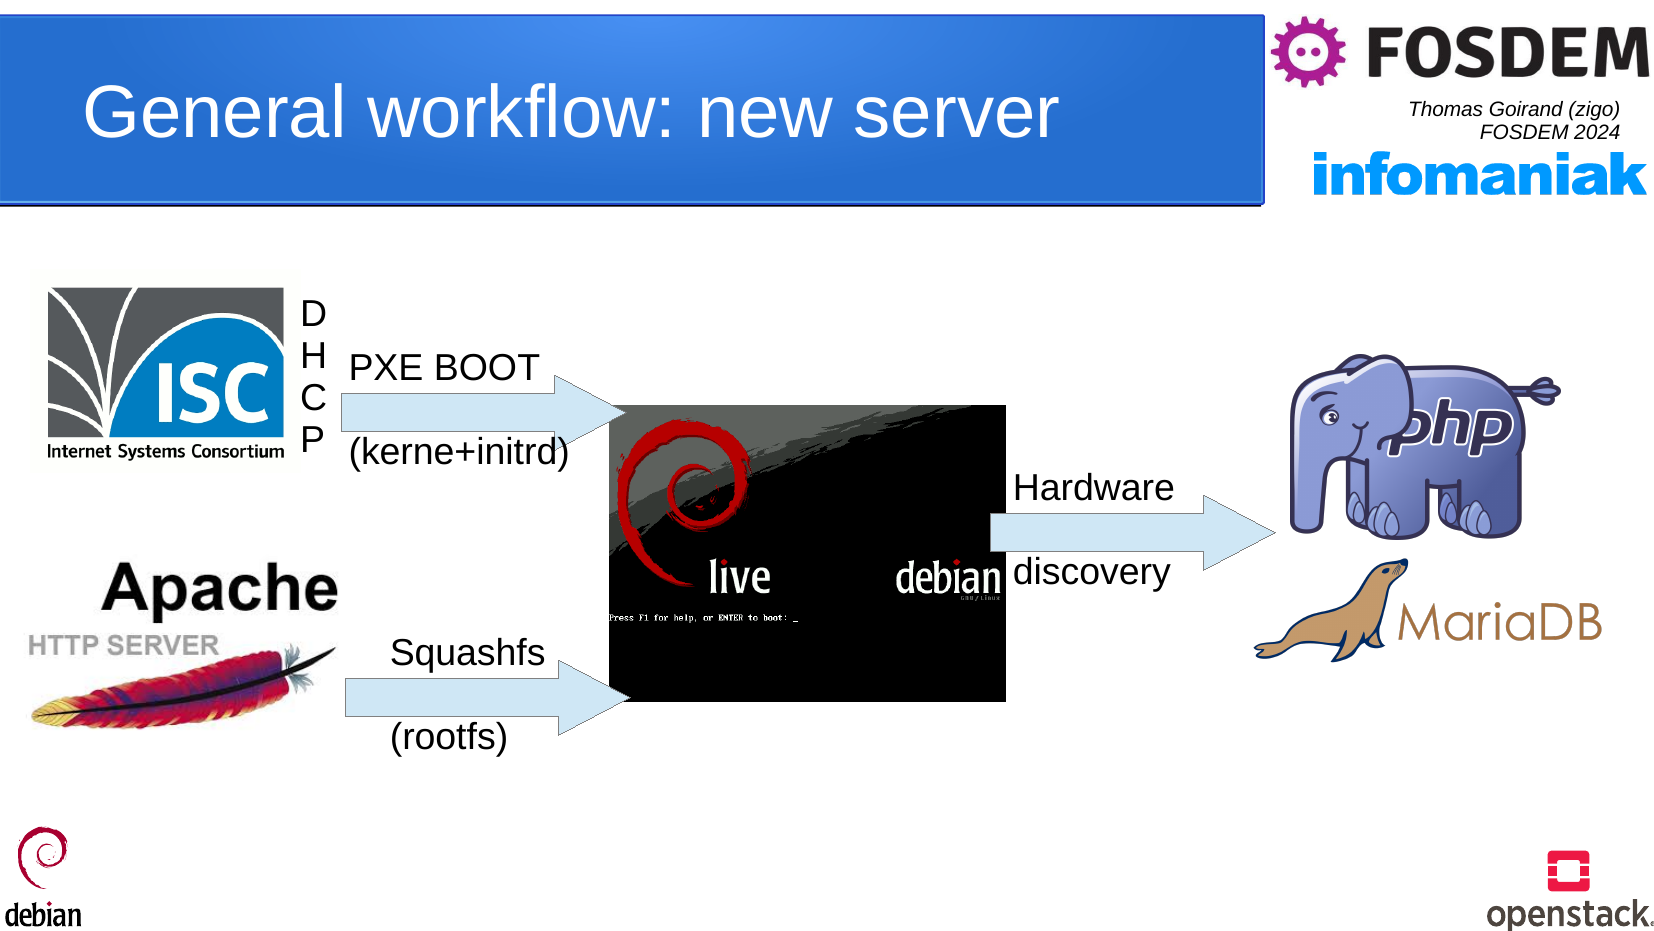

# General workflow: new server
DHCP
PXE BOOT
(kerne+initrd)
Hardware
discovery
Squashfs
(rootfs)